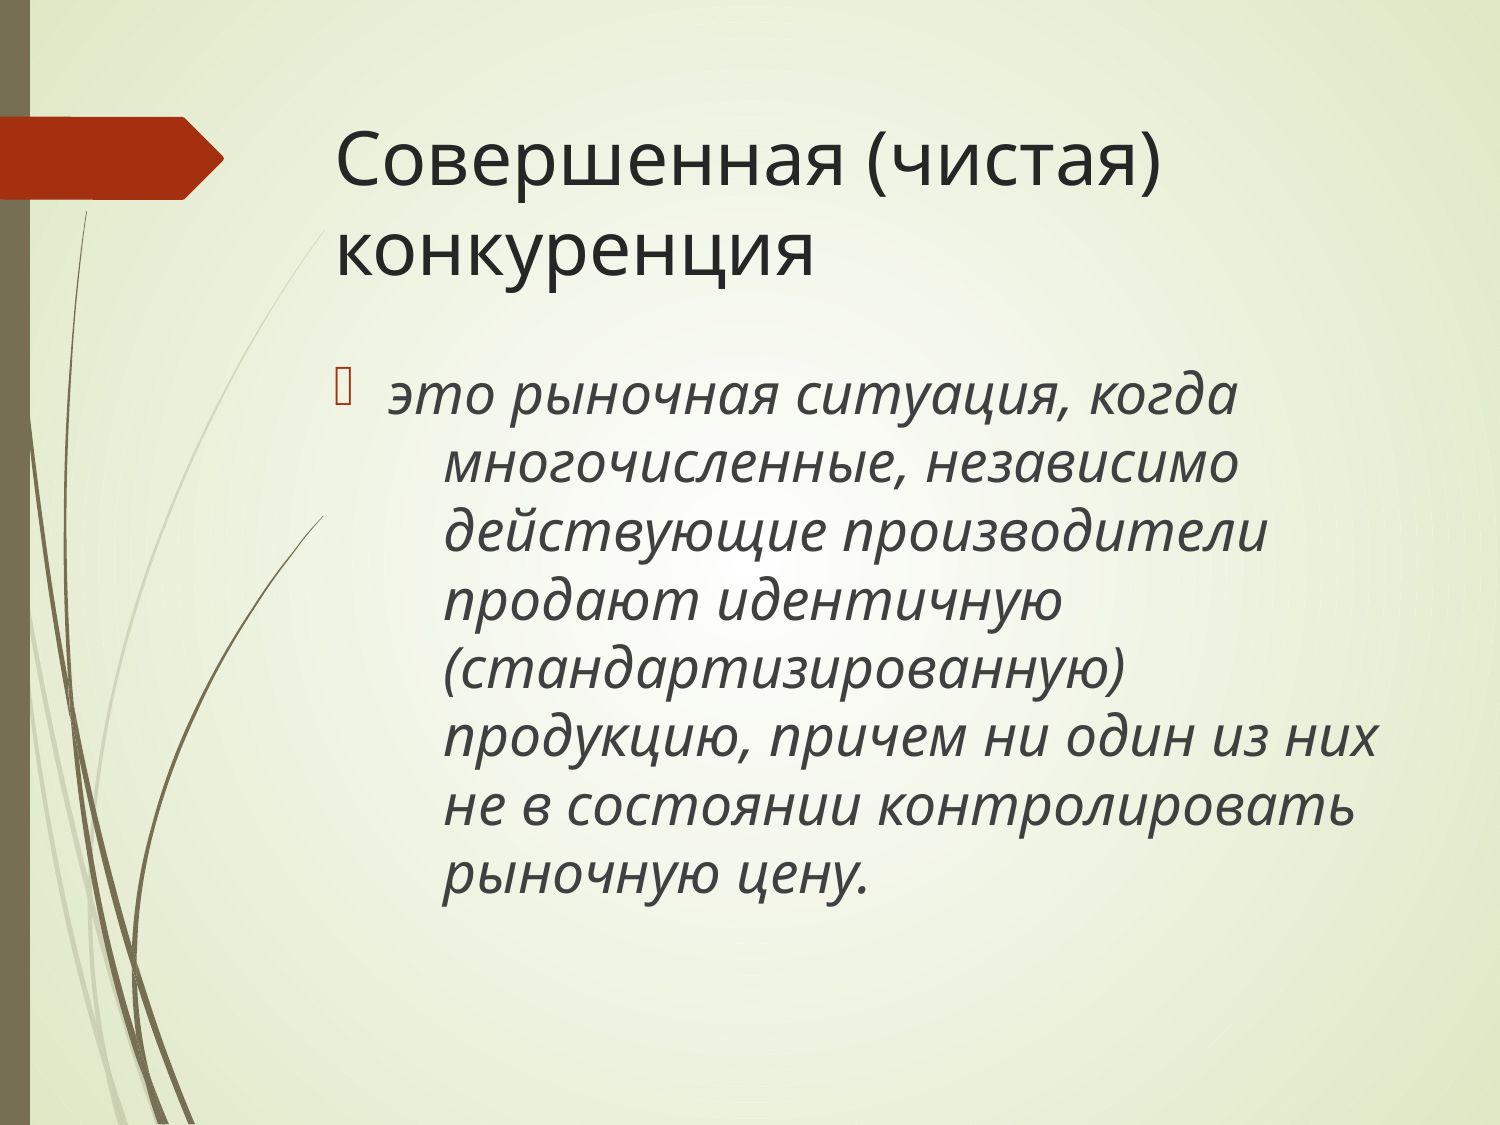

# Совершенная (чистая) конкуренция
это рыночная ситуация, когда многочисленные, независимо действующие производители продают идентичную (стандартизированную) продукцию, причем ни один из них не в состоянии контролировать рыночную цену.